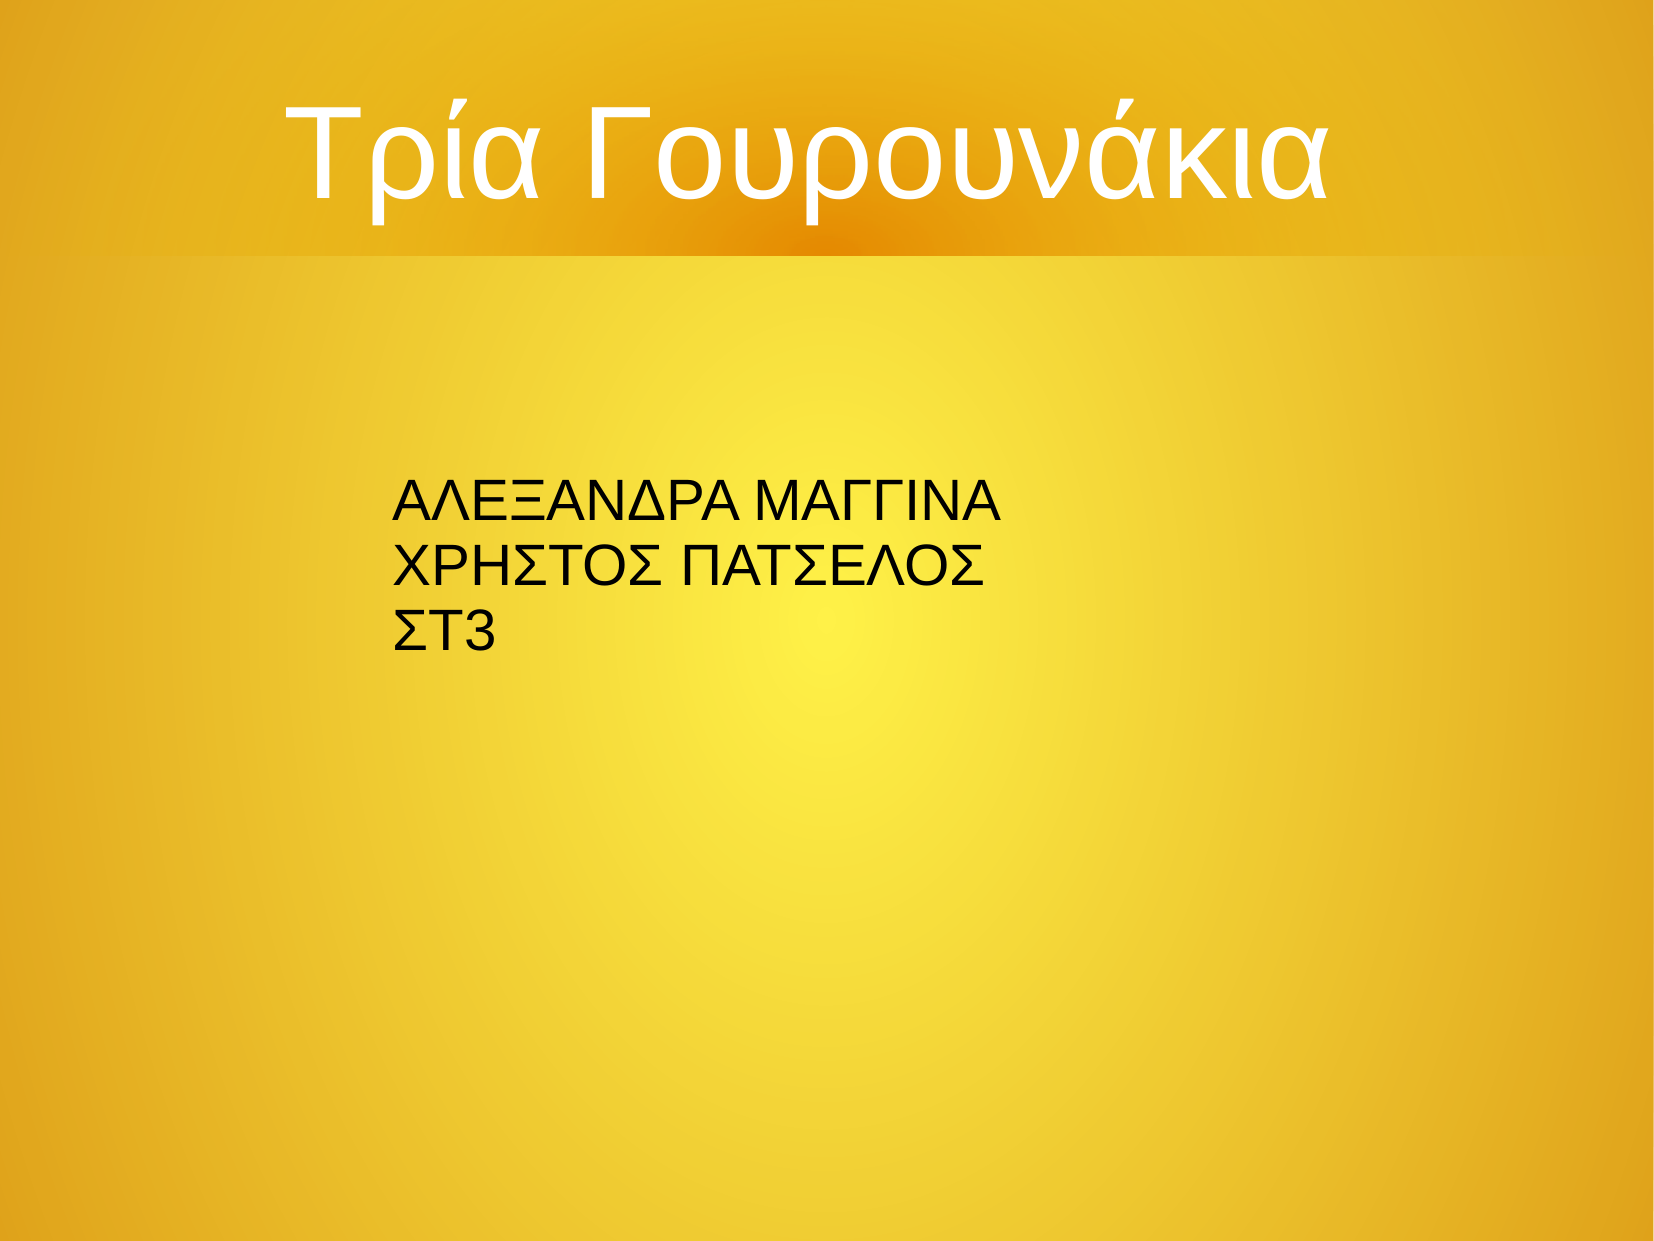

# Τρία Γουρουνάκια
ΑΛΕΞΑΝΔΡΑ ΜΑΓΓΙΝΑ
ΧΡΗΣΤΟΣ ΠΑΤΣΕΛΟΣ
ΣΤ3